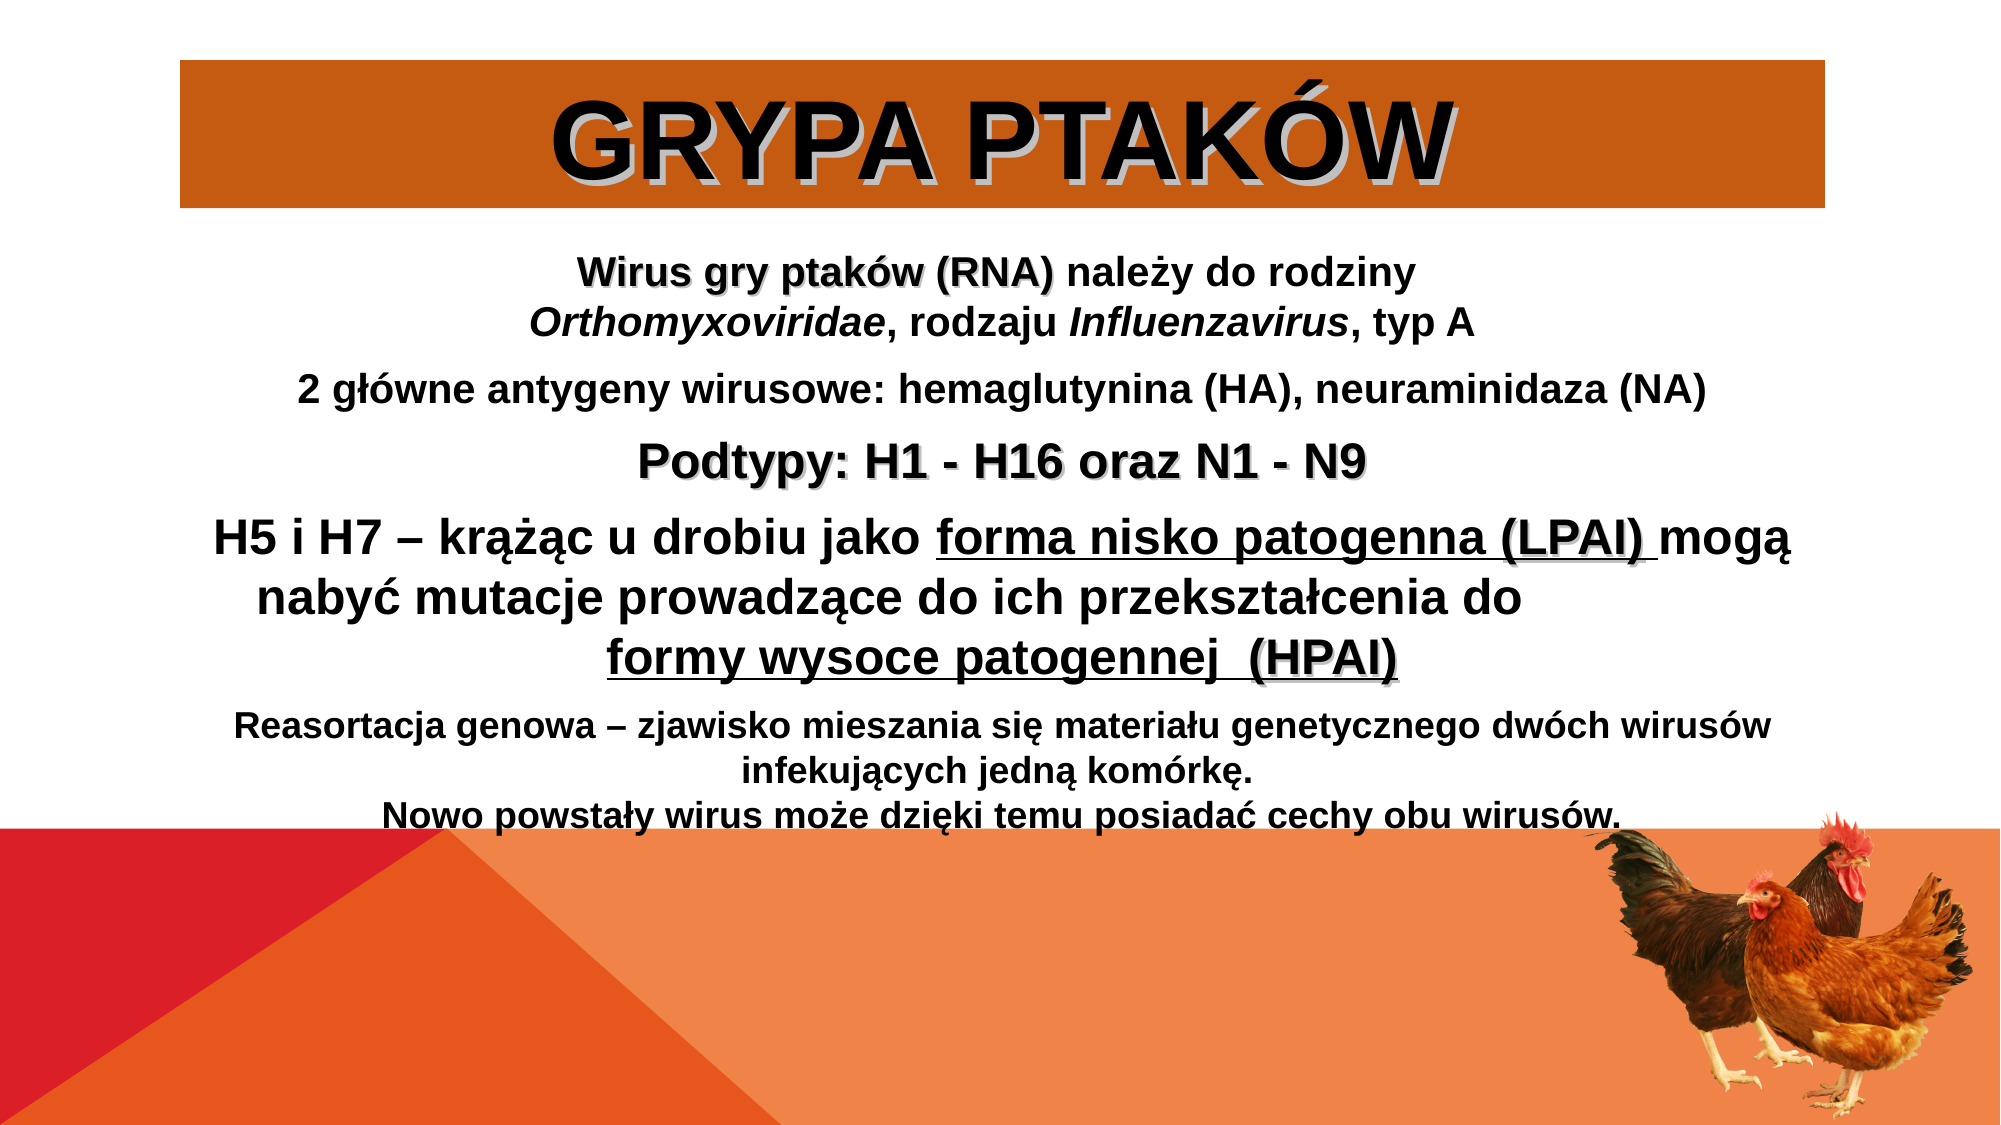

# GRYPA PTAKÓW
Wirus gry ptaków (RNA) należy do rodziny
Orthomyxoviridae, rodzaju Influenzavirus, typ A
2 główne antygeny wirusowe: hemaglutynina (HA), neuraminidaza (NA)
Podtypy: H1 - H16 oraz N1 - N9
H5 i H7 – krążąc u drobiu jako forma nisko patogenna (LPAI) mogą nabyć mutacje prowadzące do ich przekształcenia do formy wysoce patogennej (HPAI)
Reasortacja genowa – zjawisko mieszania się materiału genetycznego dwóch wirusów infekujących jedną komórkę.
Nowo powstały wirus może dzięki temu posiadać cechy obu wirusów.